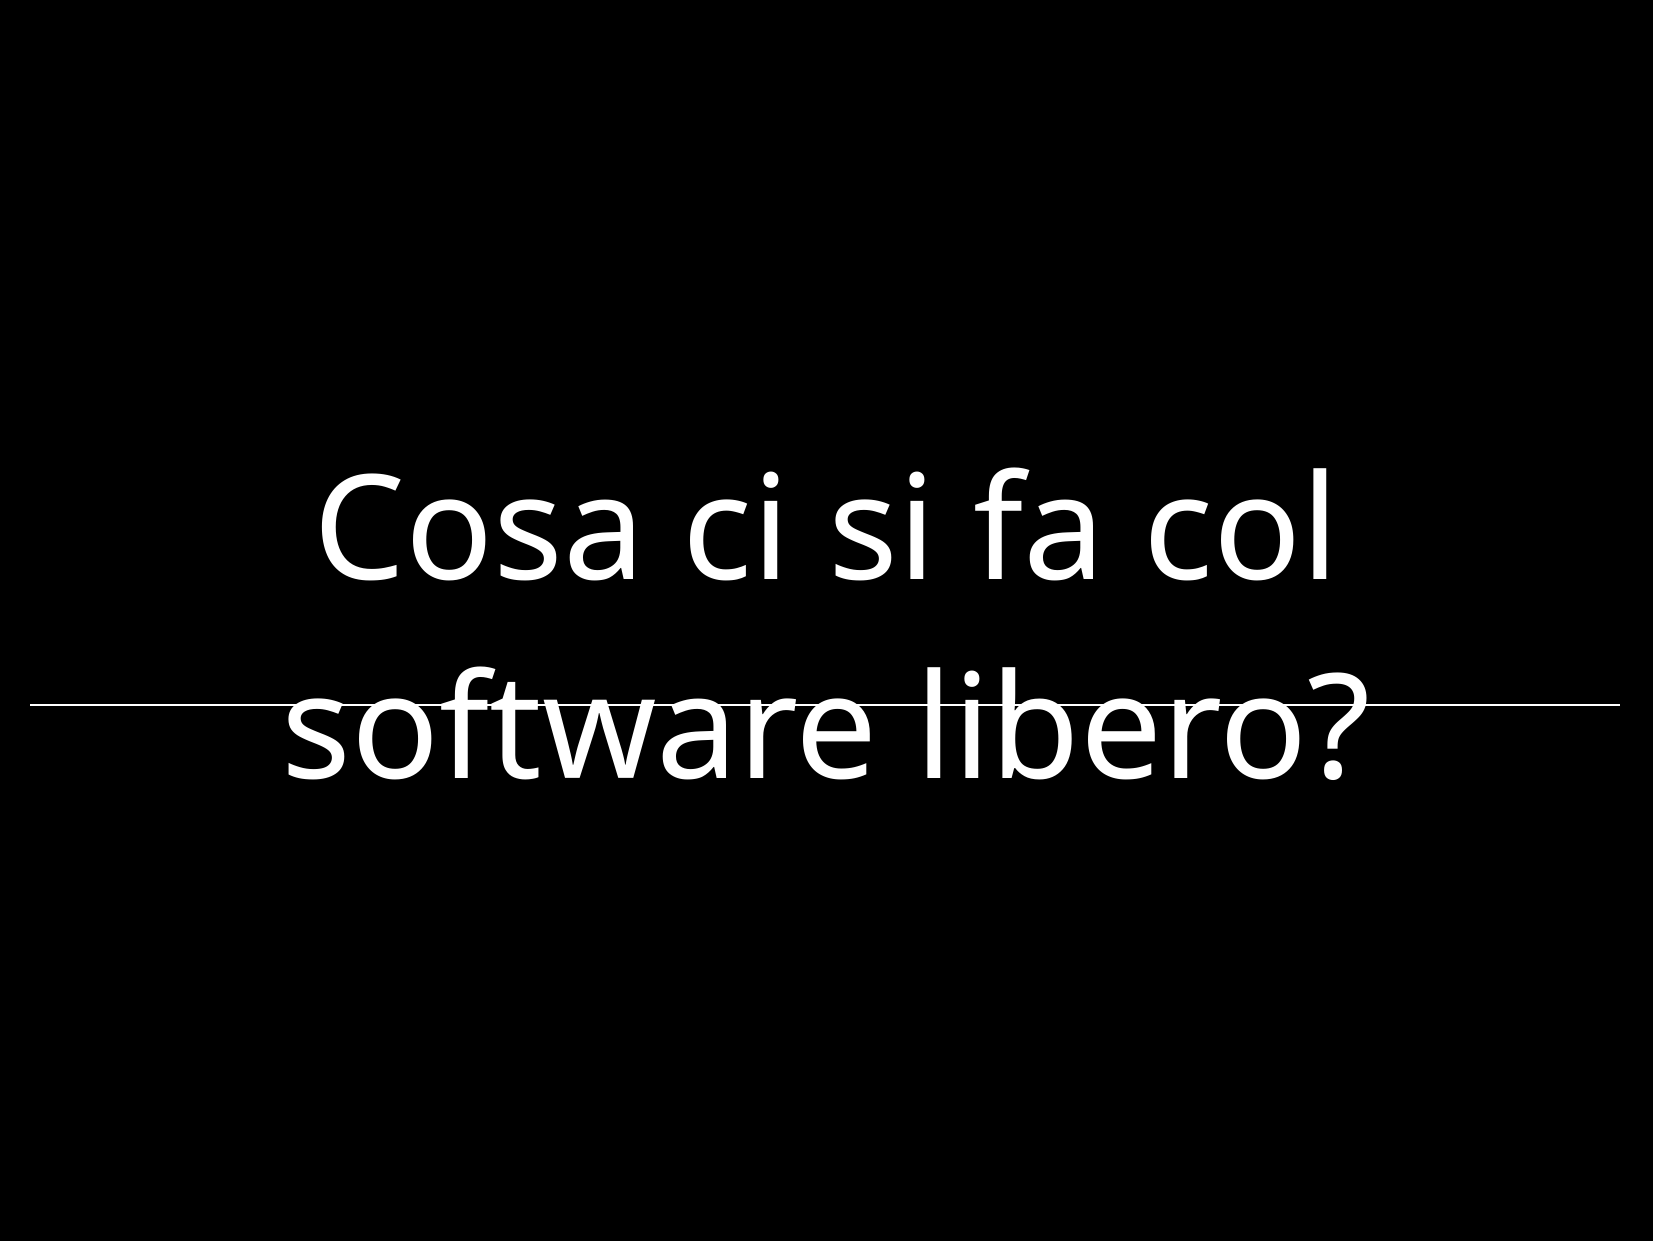

Cosa ci si fa col software libero?